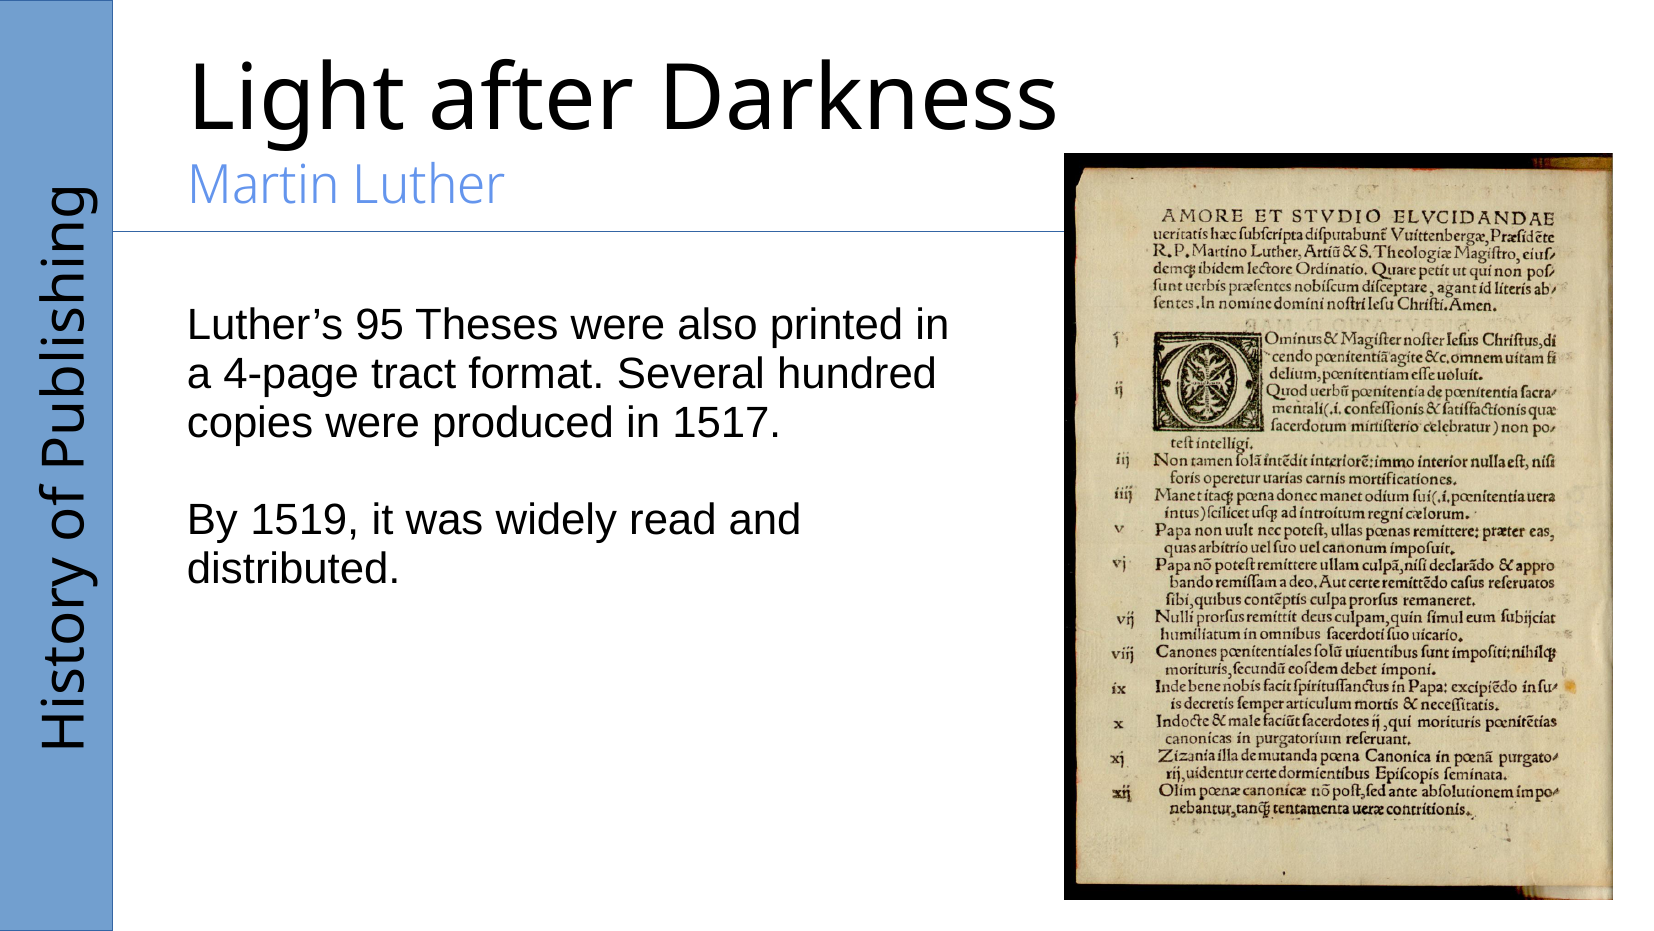

# Light after Darkness
Martin Luther
Luther’s 95 Theses were also printed in a 4-page tract format. Several hundred copies were produced in 1517.
By 1519, it was widely read and distributed.
History of Publishing